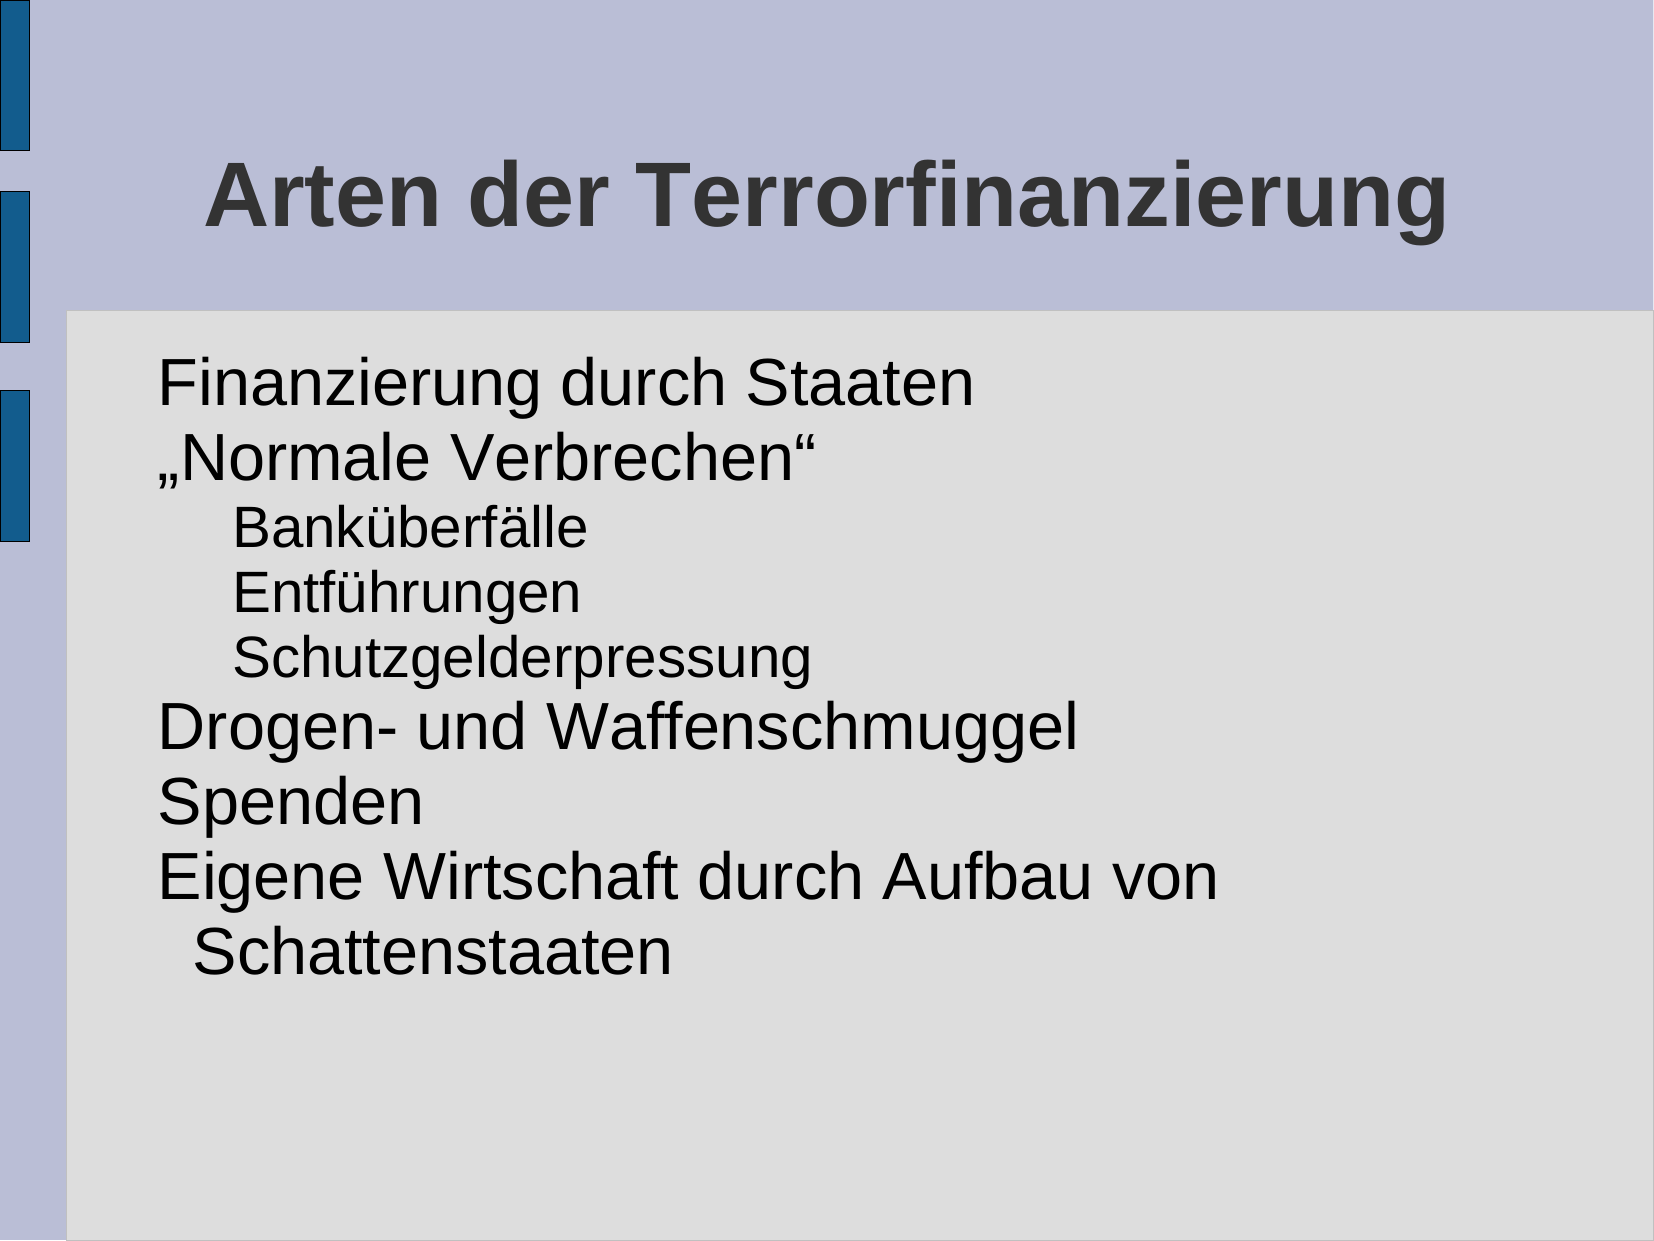

# Arten der Terrorfinanzierung
 Finanzierung durch Staaten
 „Normale Verbrechen“
 Banküberfälle
 Entführungen
 Schutzgelderpressung
 Drogen- und Waffenschmuggel
 Spenden
 Eigene Wirtschaft durch Aufbau von Schattenstaaten